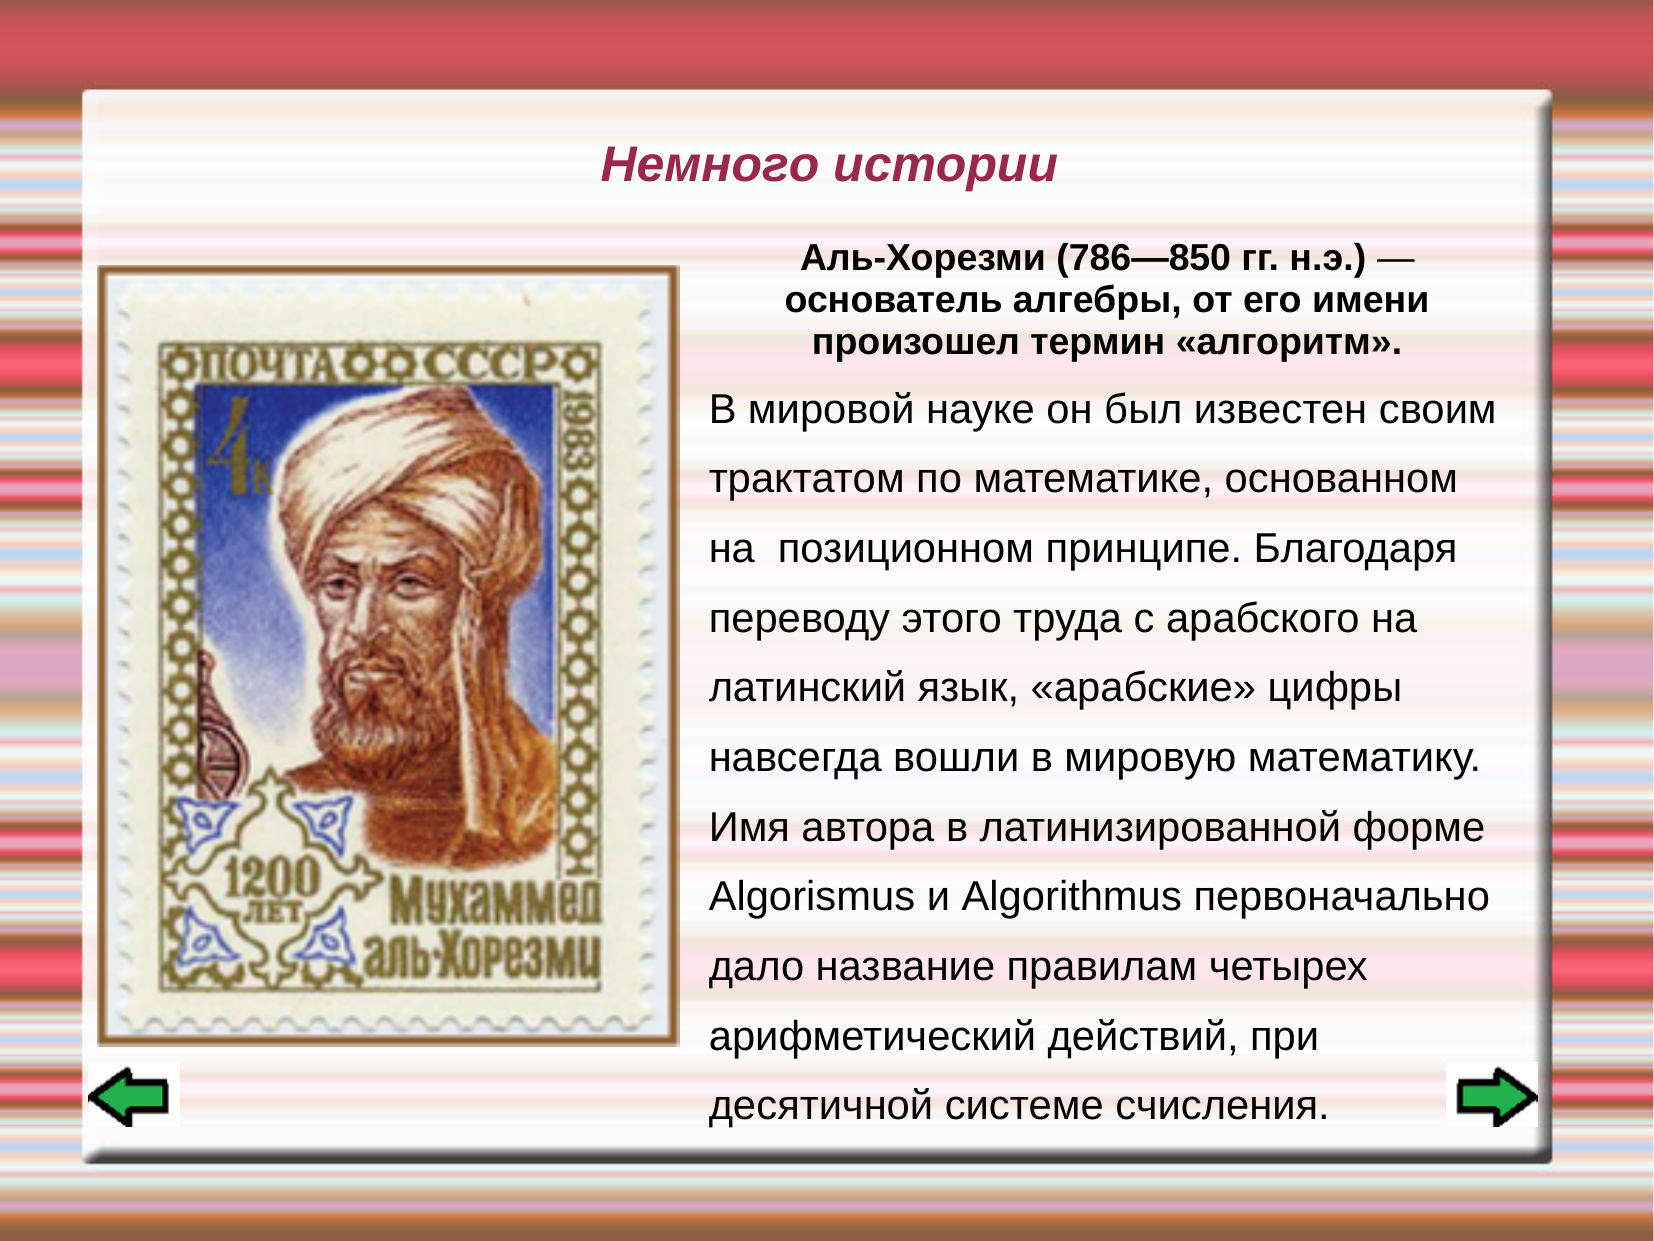

# Немного истории
Аль-Хорезми (786—850 гг. н.э.) — основатель алгебры, от его имени произошел термин «алгоритм».
В мировой науке он был известен своим трактатом по математике, основанном на позиционном принципе. Благодаря переводу этого труда с арабского на латинский язык, «арабские» цифры навсегда вошли в мировую математику. Имя автора в латинизированной форме Algorismus и Algorithmus первоначально дало название правилам четырех арифметический действий, при десятичной системе счисления.